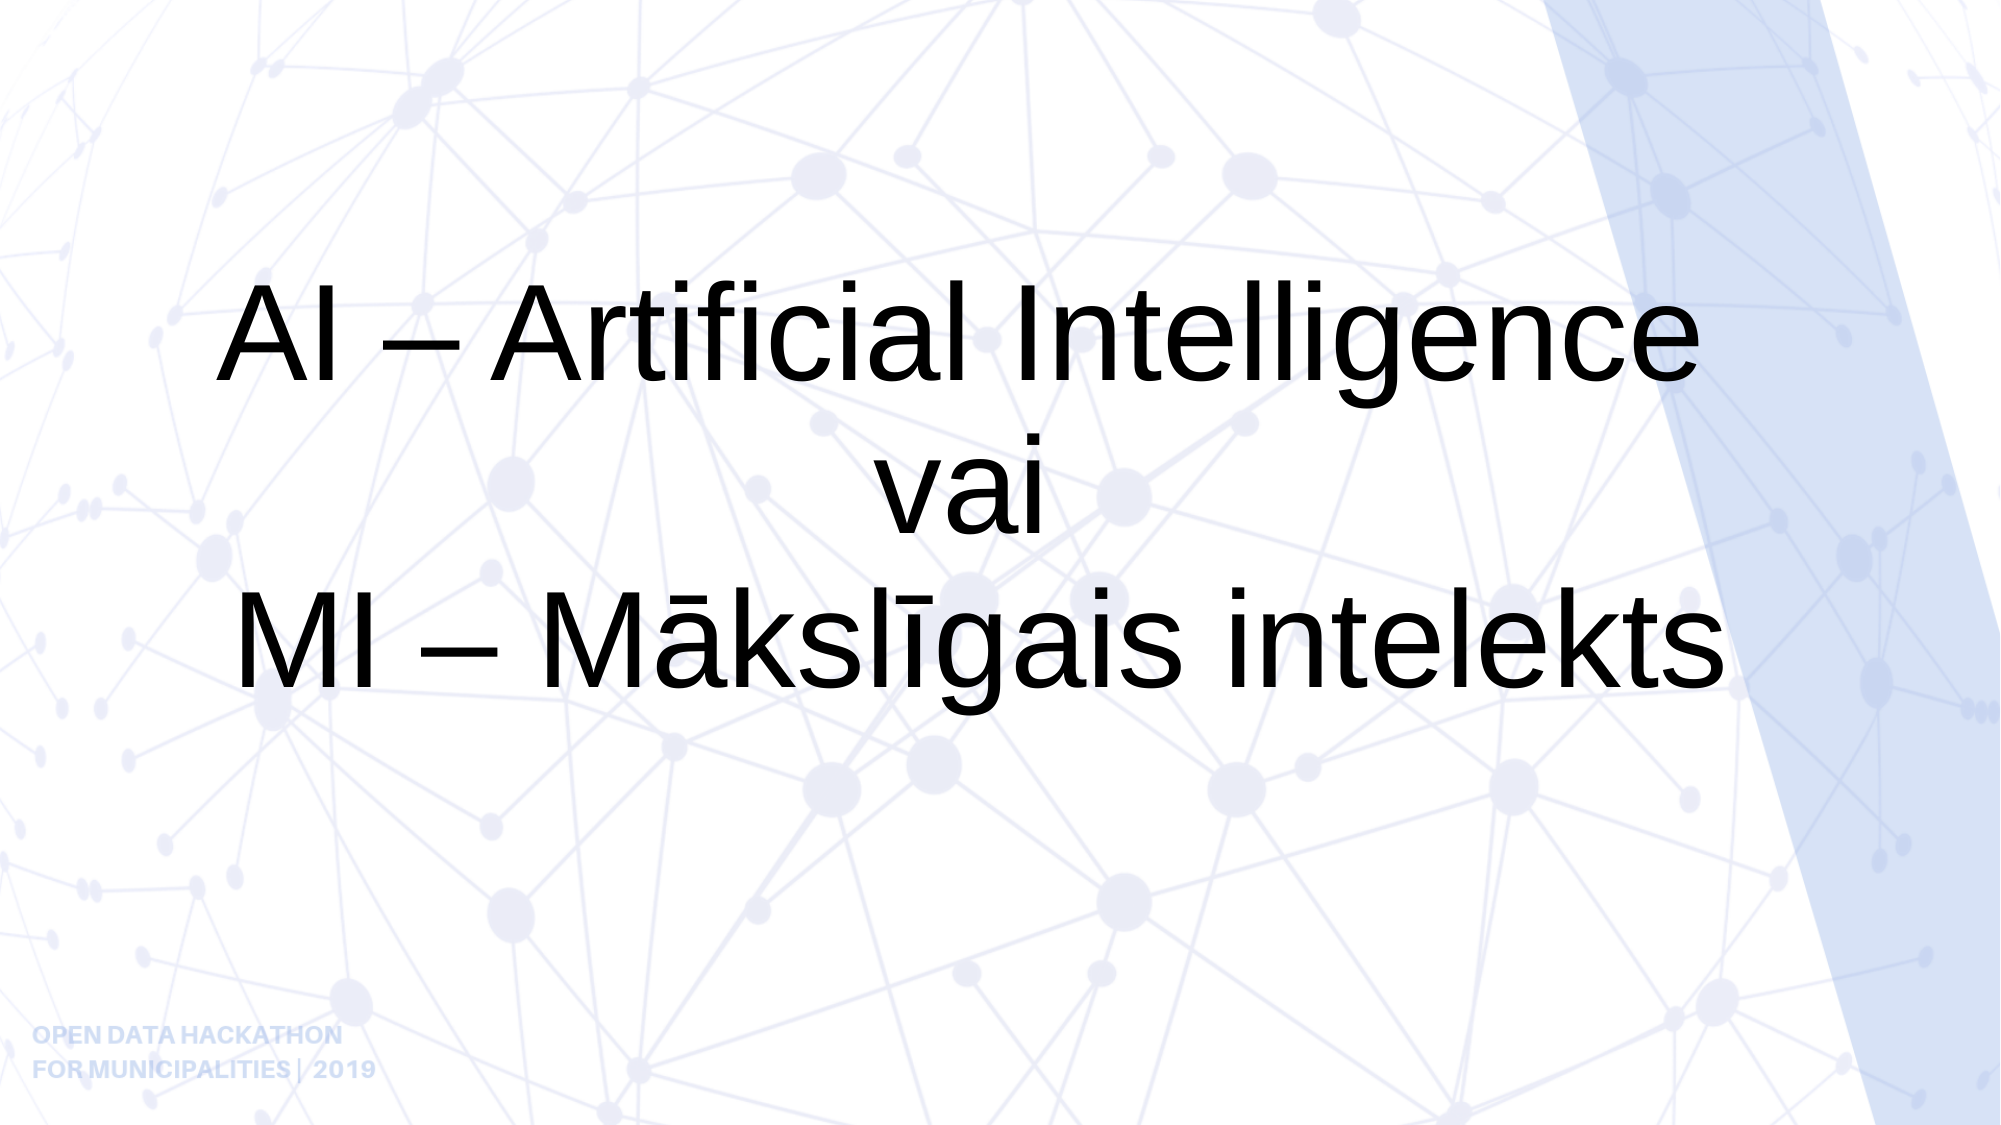

AI – Artificial Intelligence
vai
MI – Mākslīgais intelekts
#